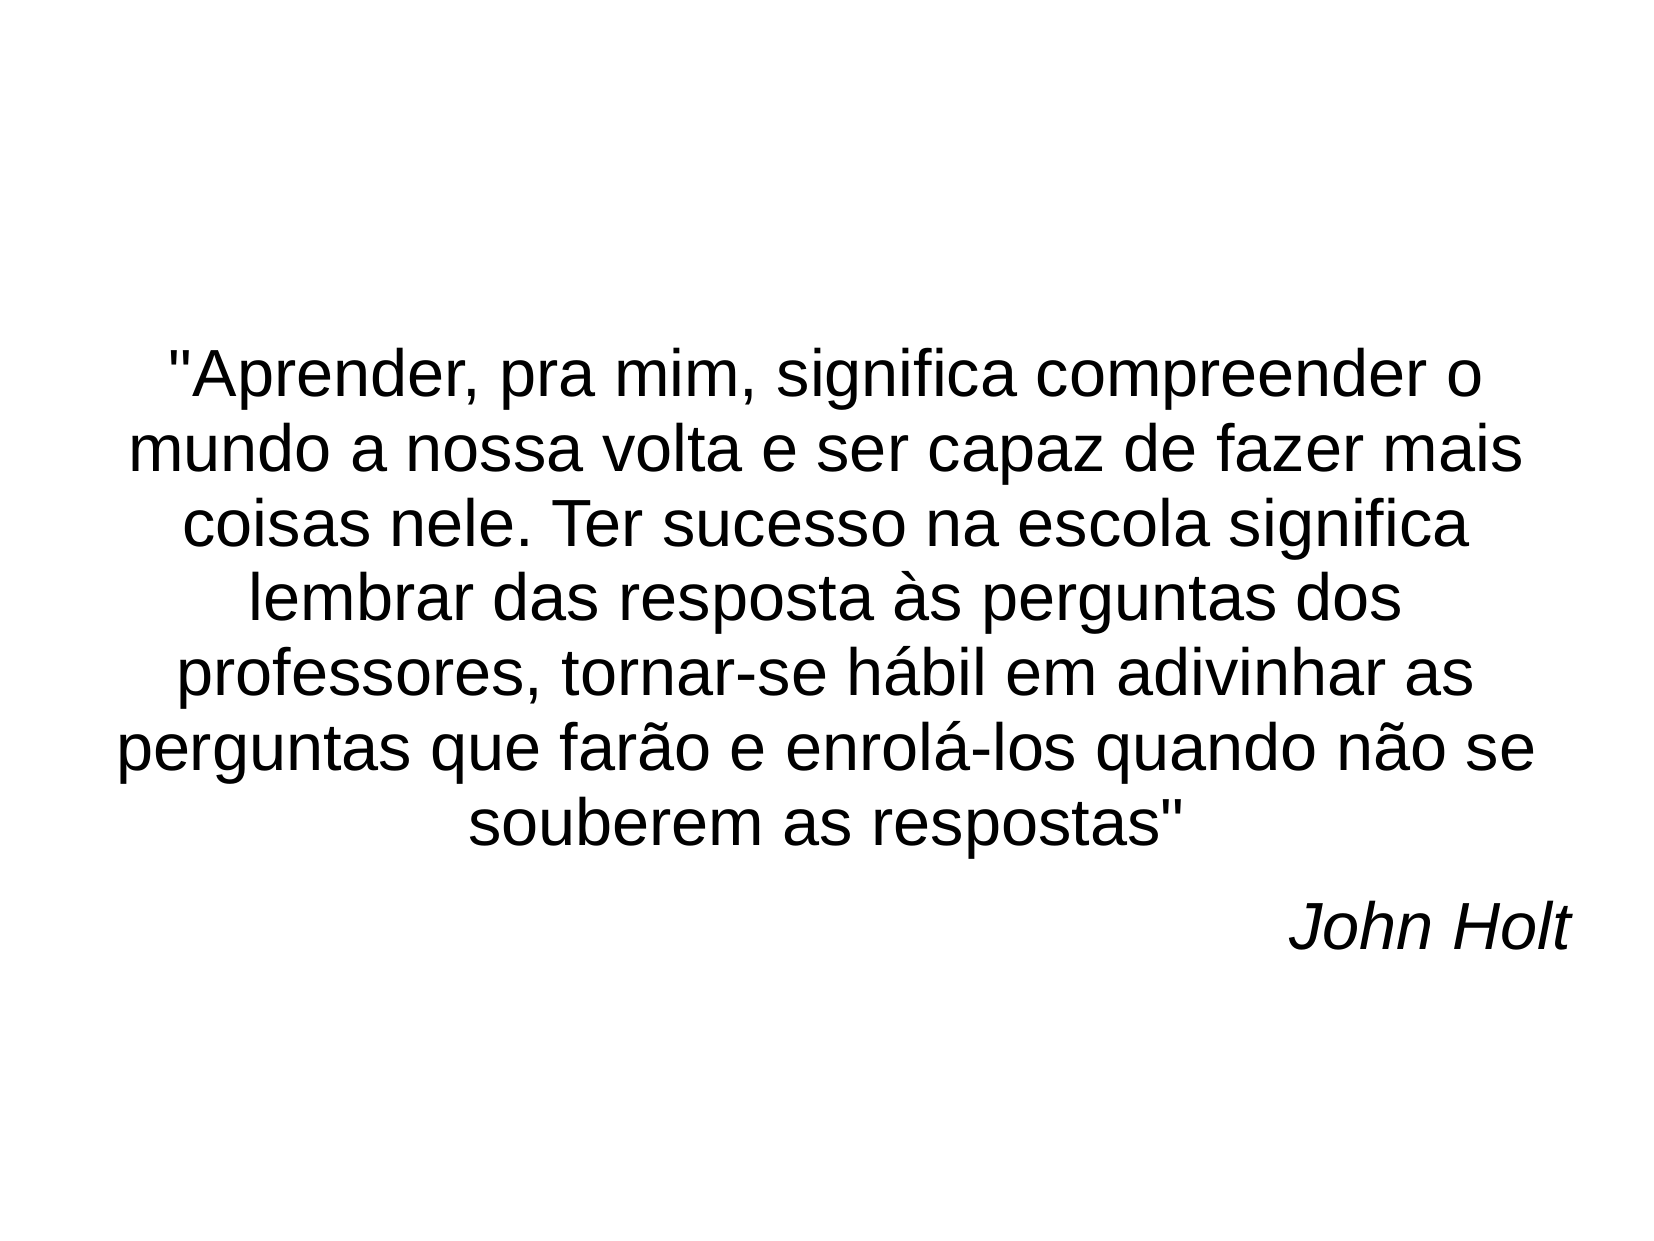

# "Aprender, pra mim, significa compreender o mundo a nossa volta e ser capaz de fazer mais coisas nele. Ter sucesso na escola significa lembrar das resposta às perguntas dos professores, tornar-se hábil em adivinhar as perguntas que farão e enrolá-los quando não se souberem as respostas"
John Holt